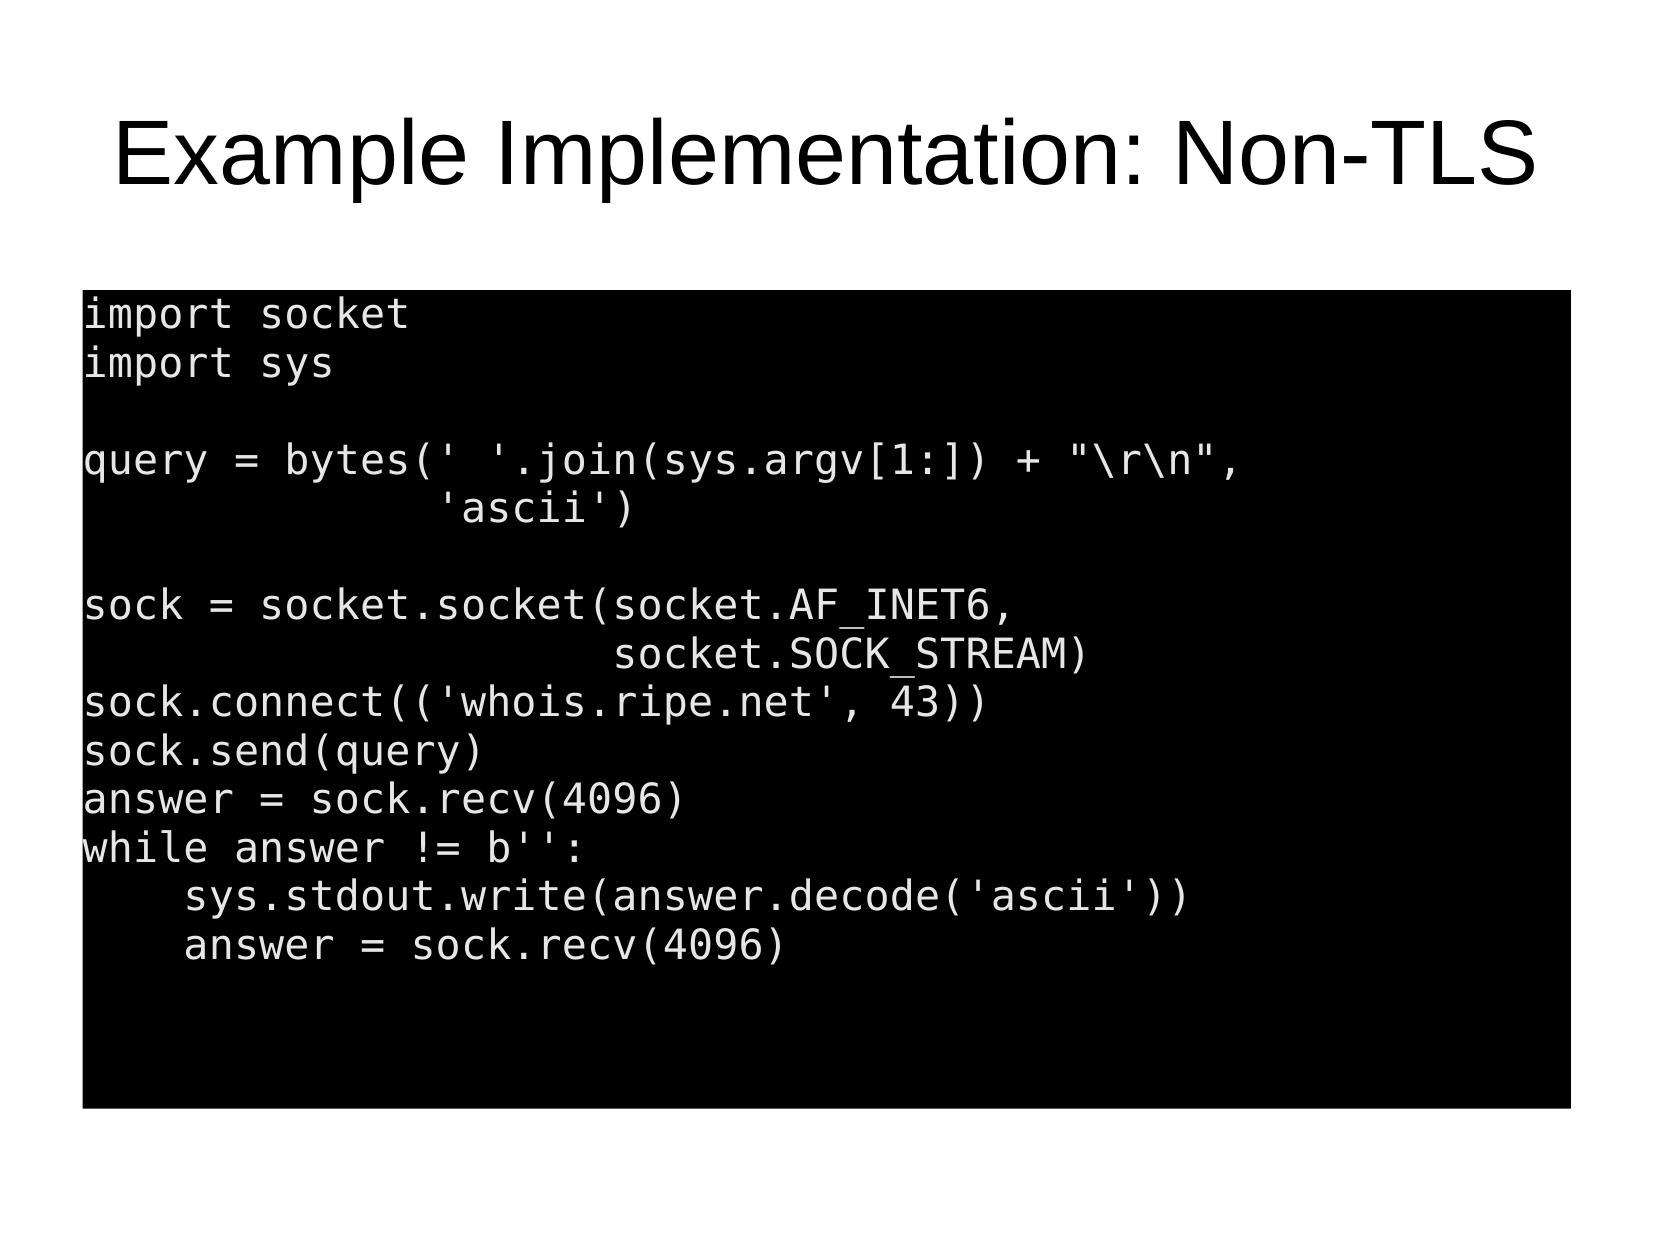

# Example Implementation: Non-TLS
import socket
import sys
query = bytes(' '.join(sys.argv[1:]) + "\r\n",
 'ascii')
sock = socket.socket(socket.AF_INET6,
 socket.SOCK_STREAM)
sock.connect(('whois.ripe.net', 43))
sock.send(query)
answer = sock.recv(4096)
while answer != b'':
 sys.stdout.write(answer.decode('ascii'))
 answer = sock.recv(4096)